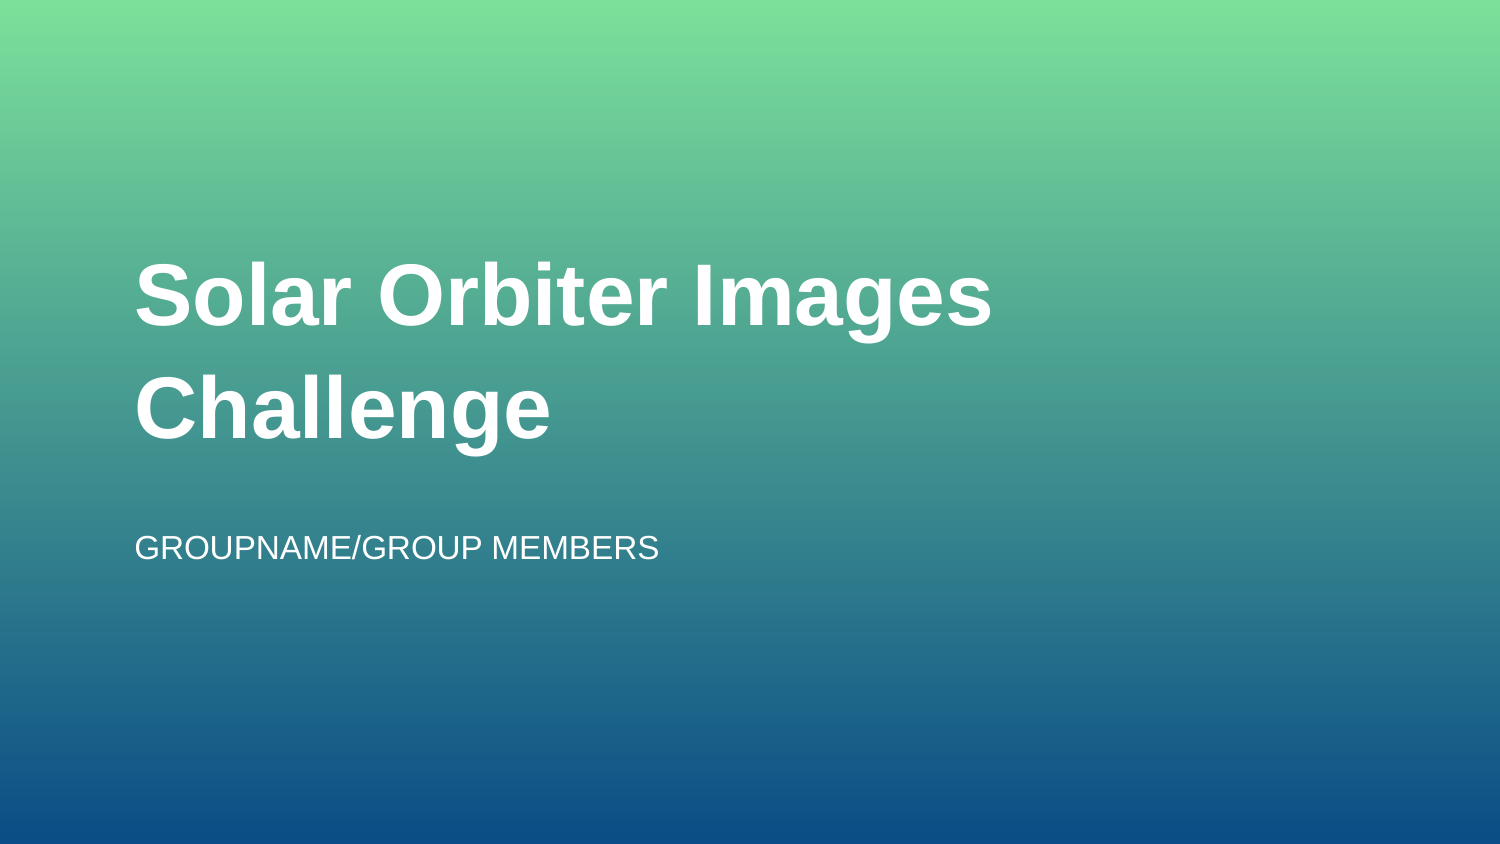

# Solar Orbiter Images Challenge
GROUPNAME/GROUP MEMBERS